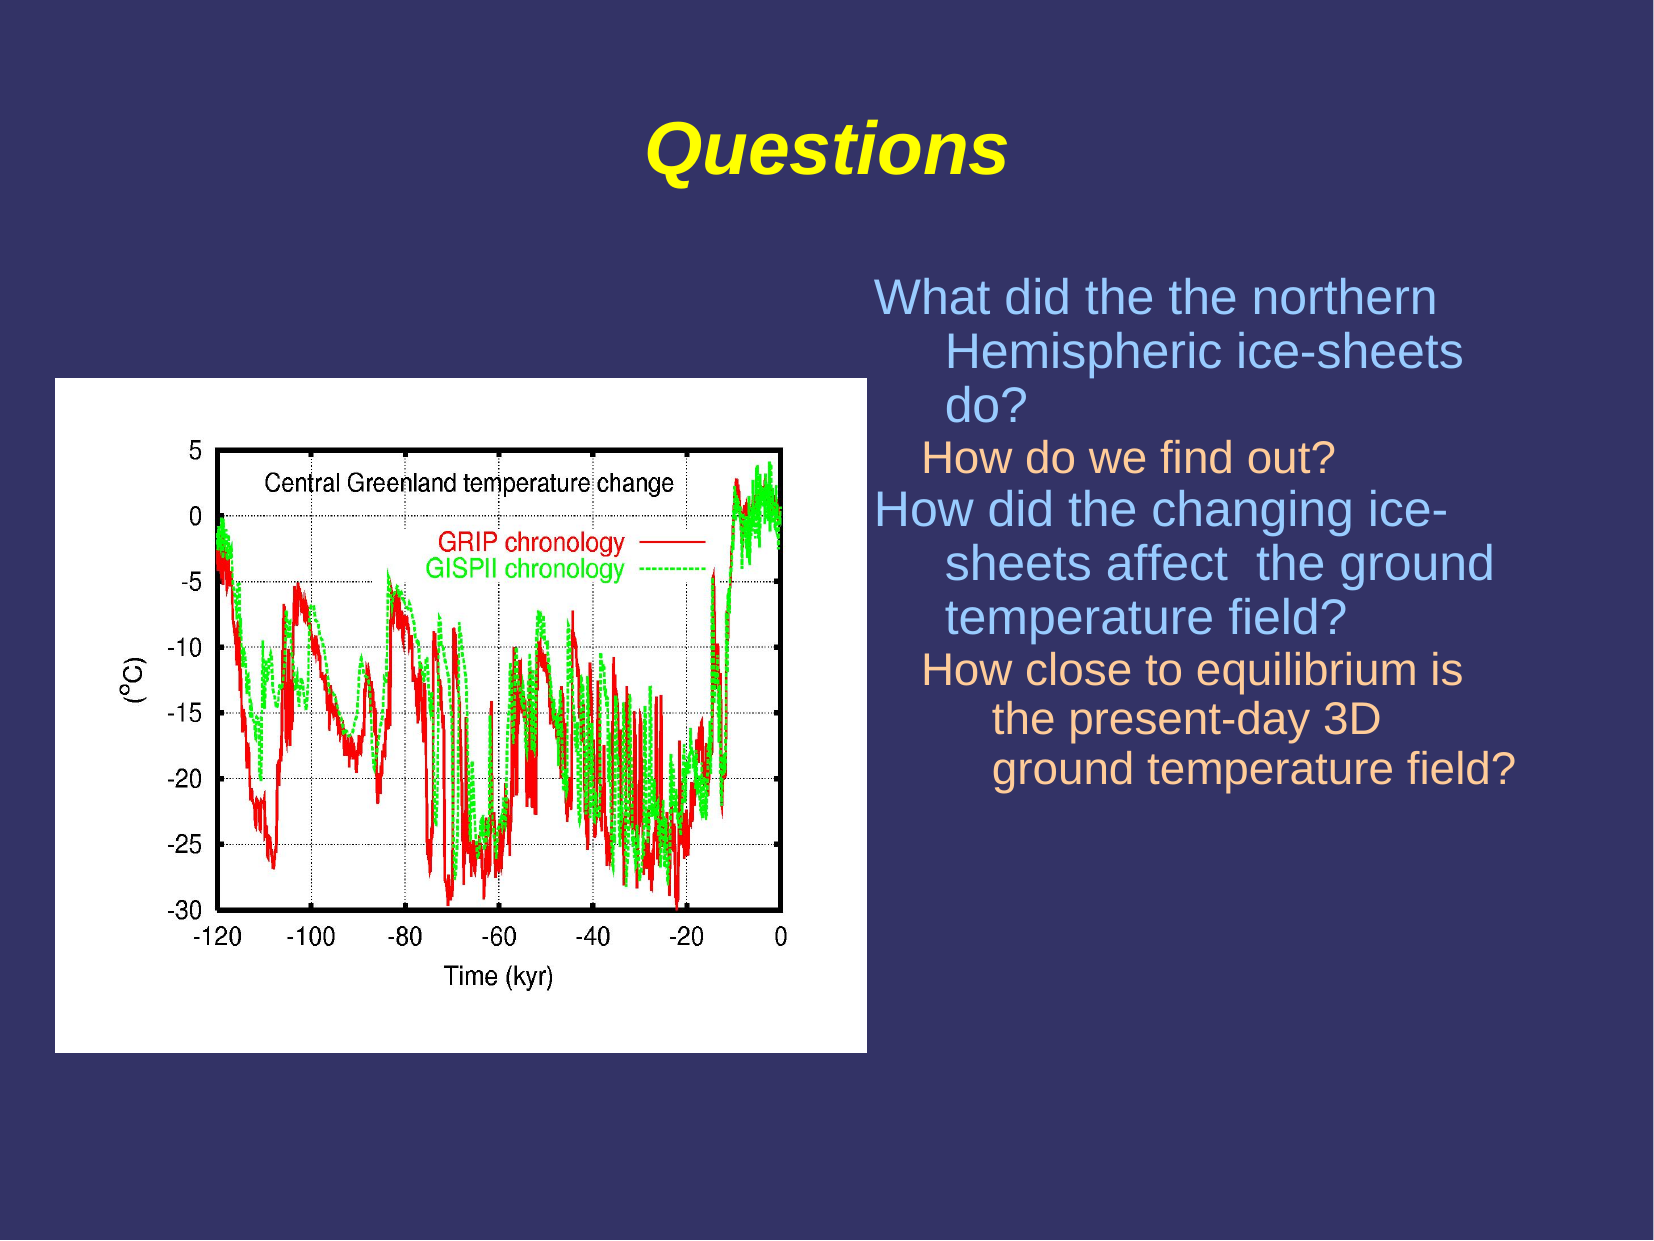

# Questions
What did the the northern Hemispheric ice-sheets do?
How do we find out?
How did the changing ice-sheets affect the ground temperature field?
How close to equilibrium is the present-day 3D ground temperature field?